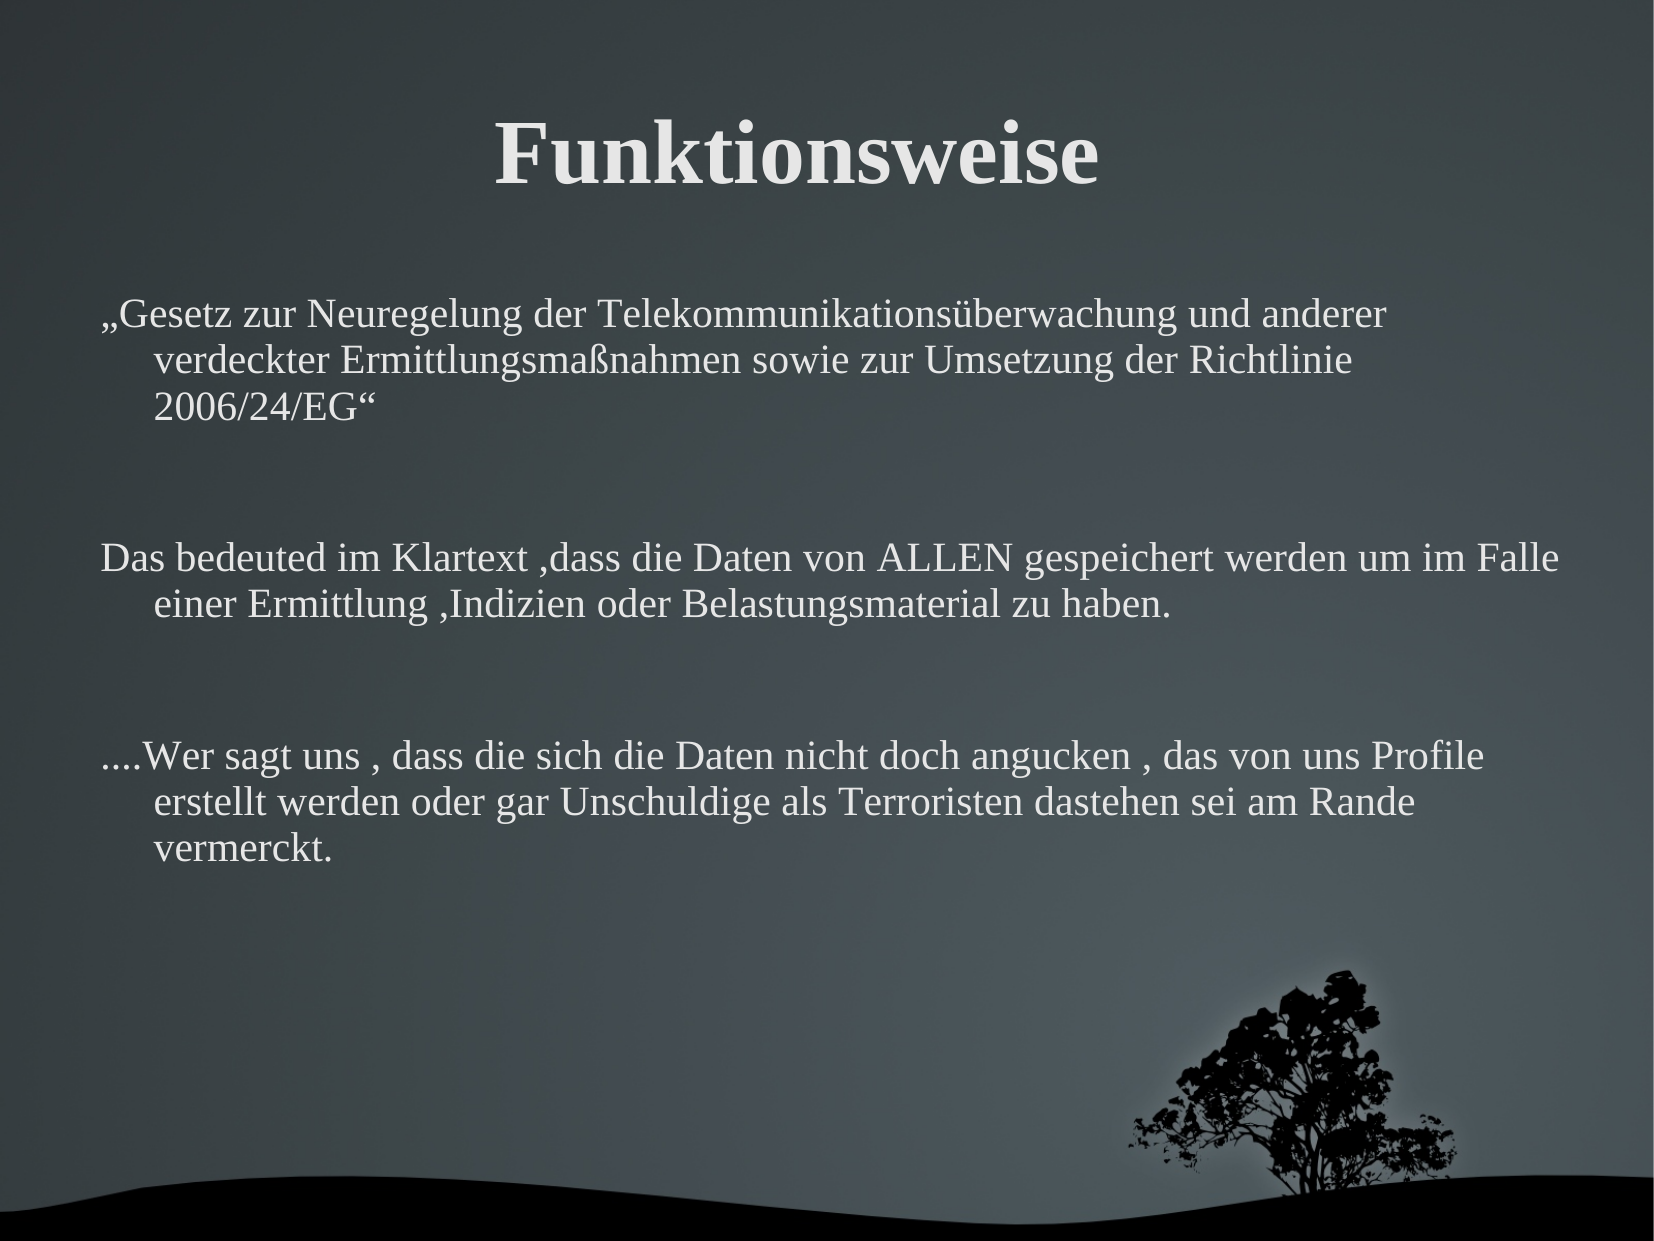

# Funktionsweise
„Gesetz zur Neuregelung der Telekommunikationsüberwachung und anderer verdeckter Ermittlungsmaßnahmen sowie zur Umsetzung der Richtlinie 2006/24/EG“
Das bedeuted im Klartext ,dass die Daten von ALLEN gespeichert werden um im Falle einer Ermittlung ,Indizien oder Belastungsmaterial zu haben.
....Wer sagt uns , dass die sich die Daten nicht doch angucken , das von uns Profile erstellt werden oder gar Unschuldige als Terroristen dastehen sei am Rande vermerckt.